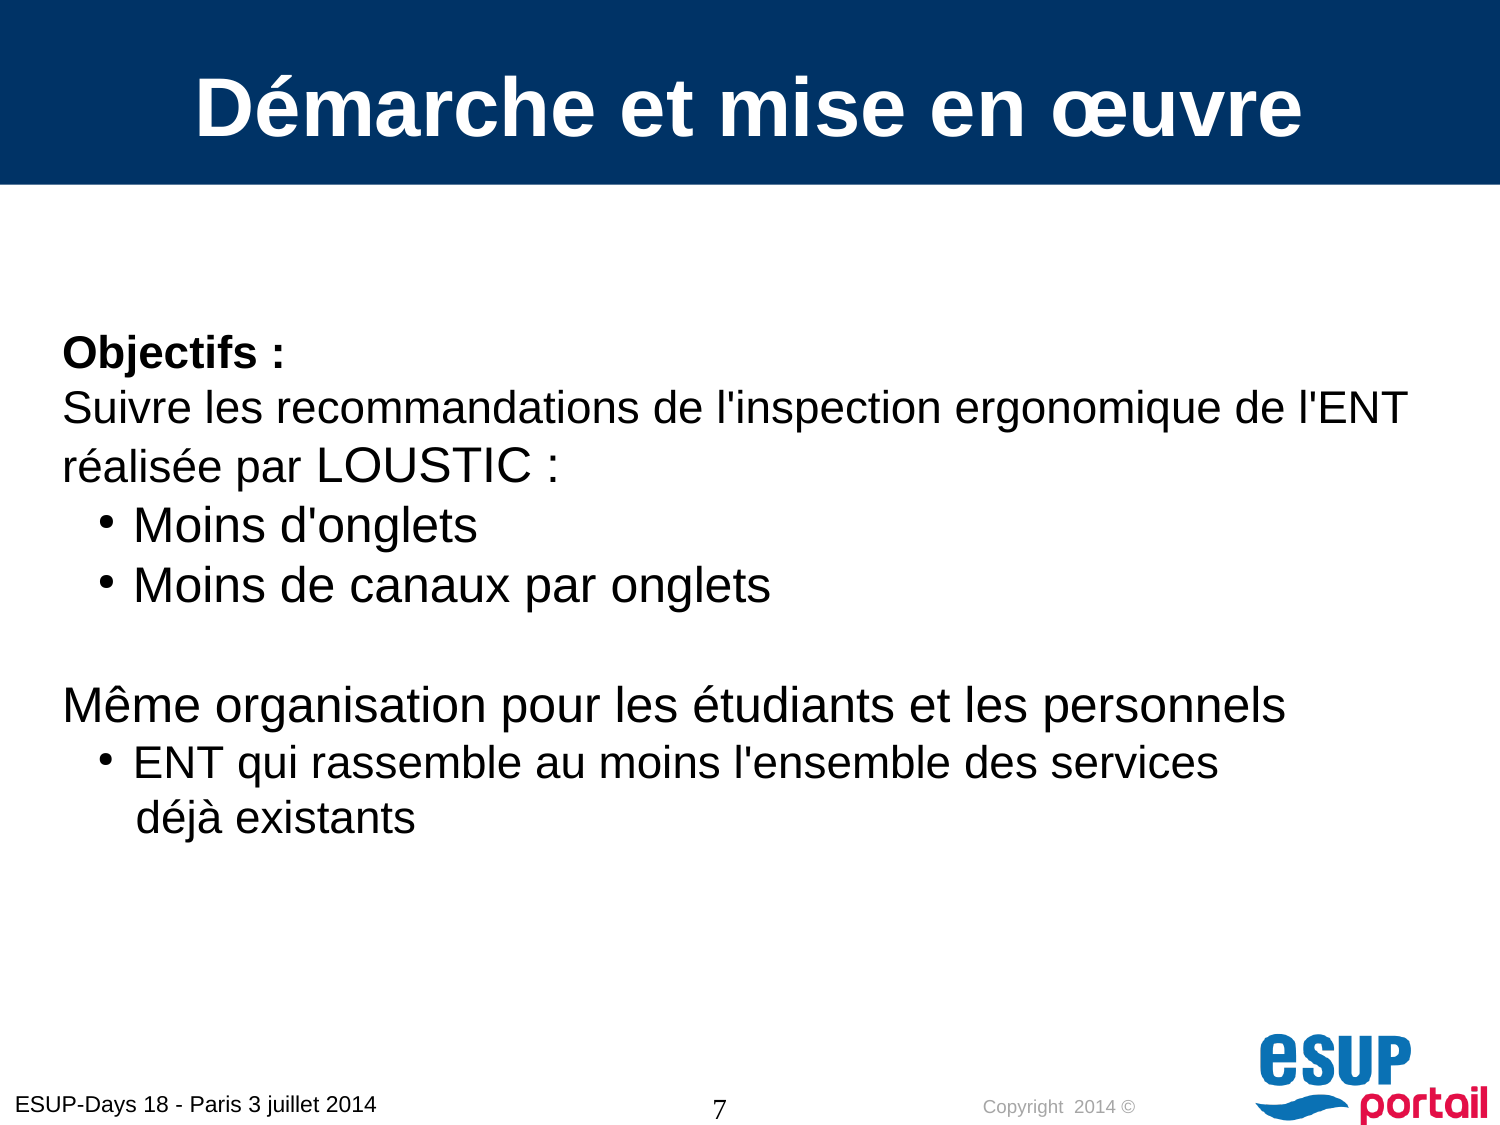

# Démarche et mise en œuvre
Objectifs :
Suivre les recommandations de l'inspection ergonomique de l'ENT
réalisée par LOUSTIC :
Moins d'onglets
Moins de canaux par onglets
Même organisation pour les étudiants et les personnels
ENT qui rassemble au moins l'ensemble des services
	déjà existants
7